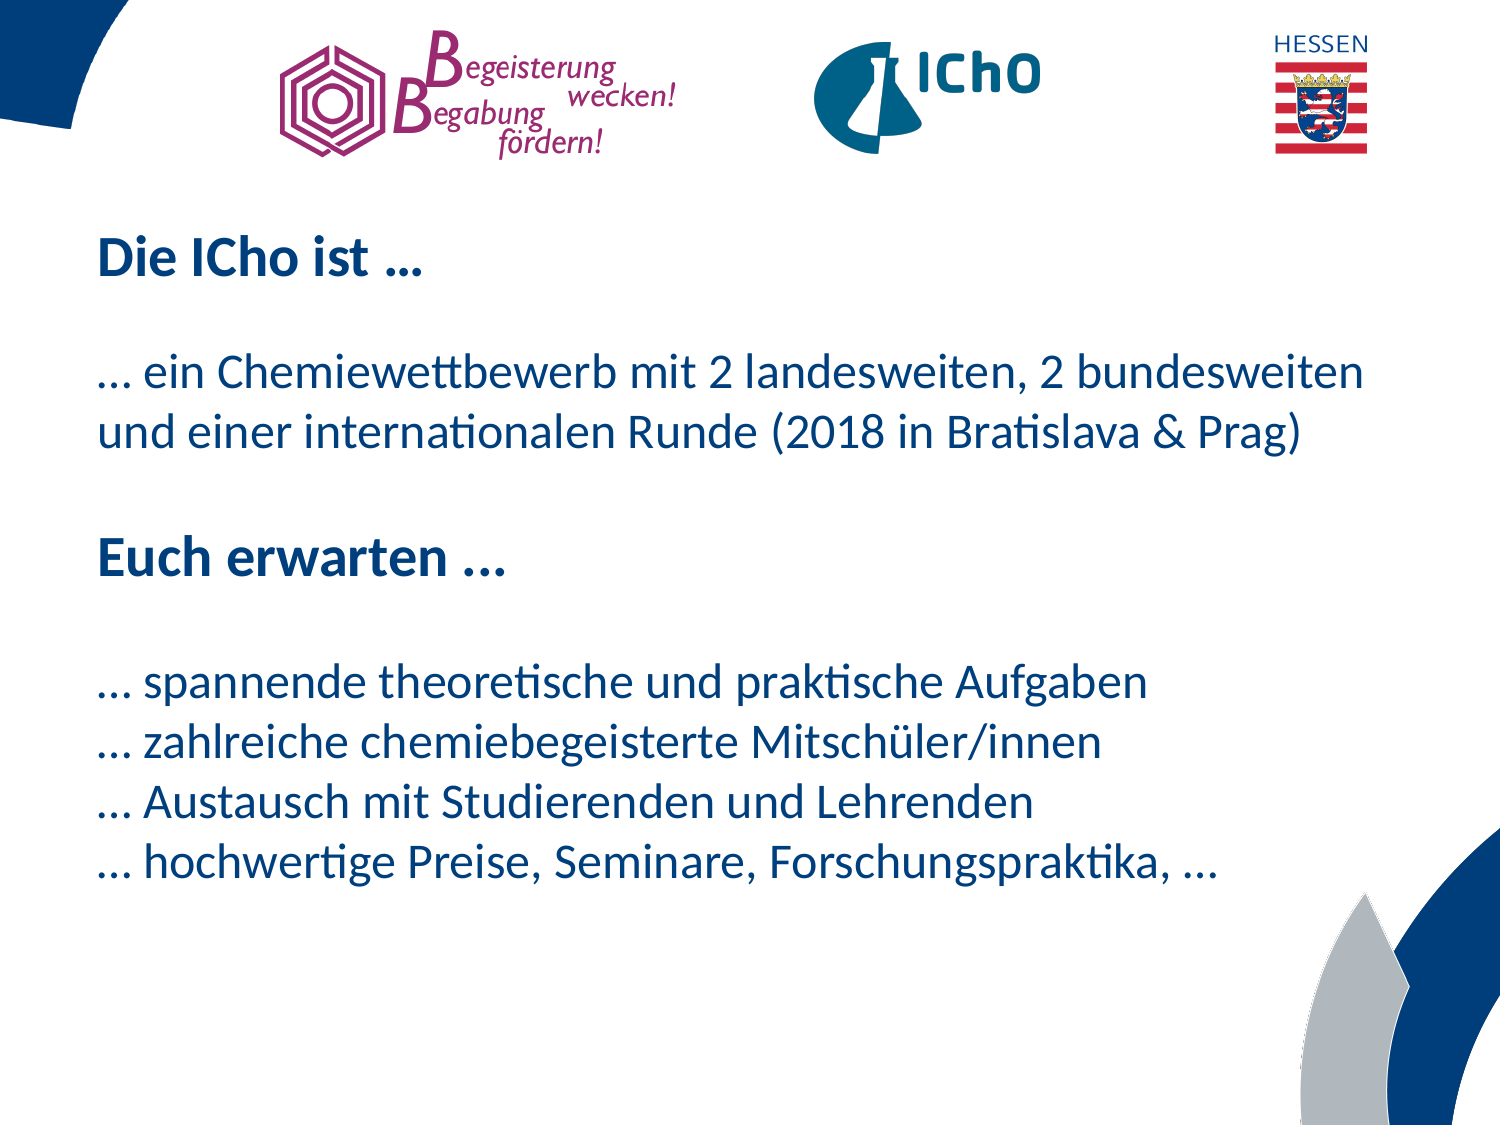

Die ICho ist …
… ein Chemiewettbewerb mit 2 landesweiten, 2 bundesweiten und einer internationalen Runde (2018 in Bratislava & Prag)
Euch erwarten ...
… spannende theoretische und praktische Aufgaben
… zahlreiche chemiebegeisterte Mitschüler/innen
… Austausch mit Studierenden und Lehrenden
… hochwertige Preise, Seminare, Forschungspraktika, …